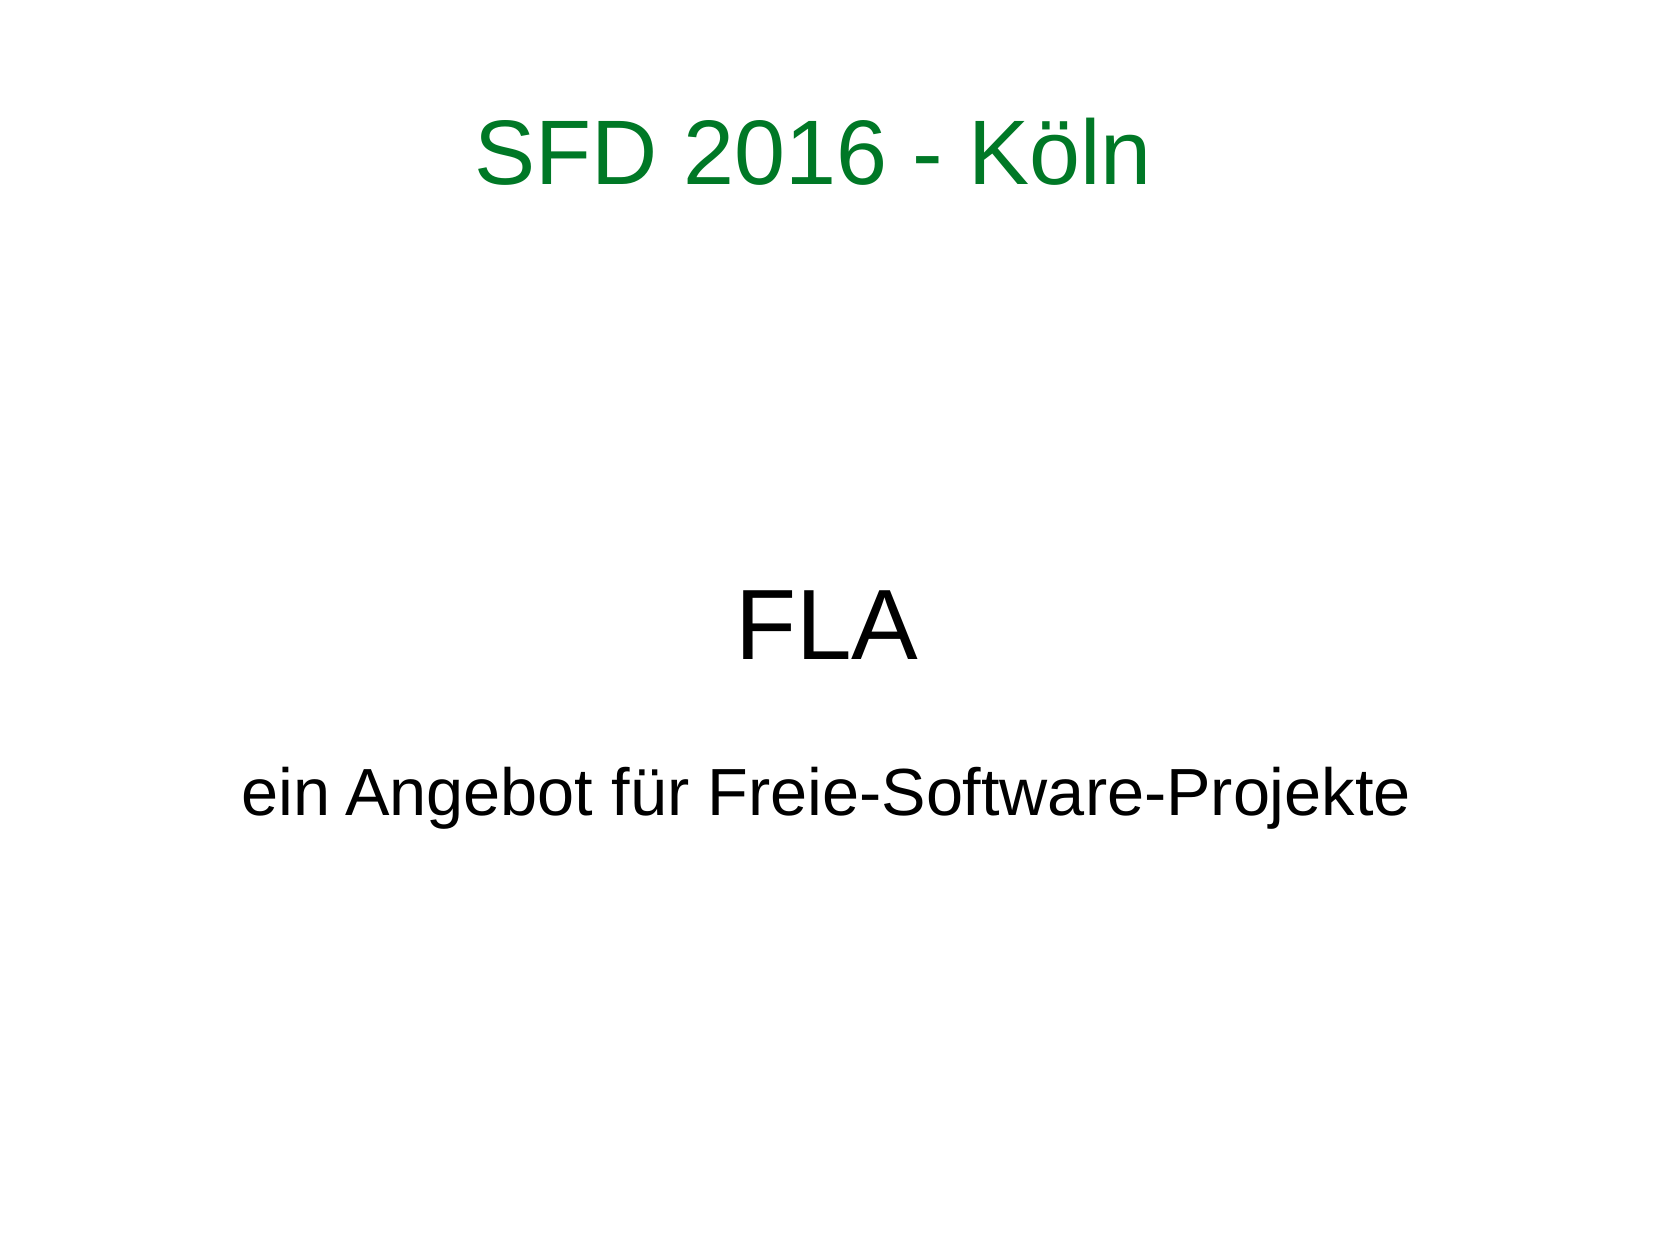

# SFD 2016 - Köln
FLA
ein Angebot für Freie-Software-Projekte